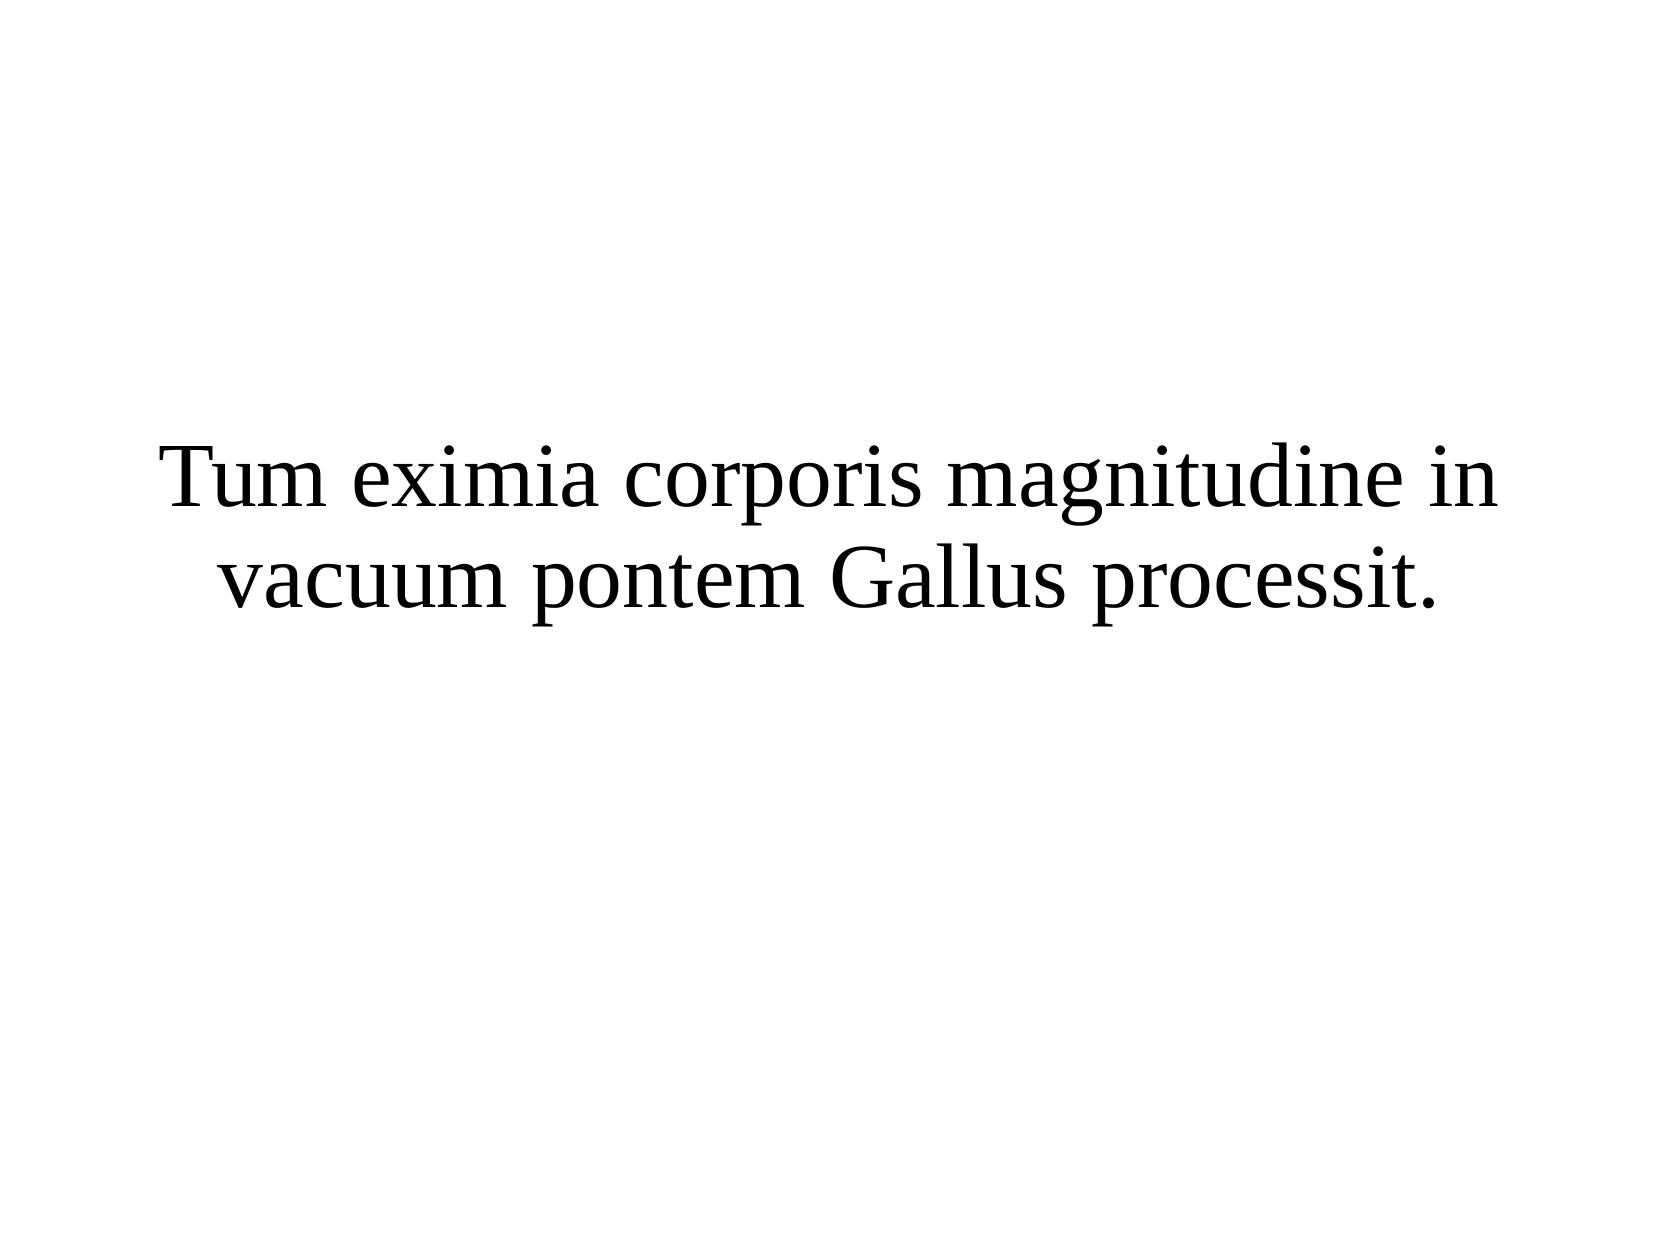

# Tum eximia corporis magnitudine in vacuum pontem Gallus processit.